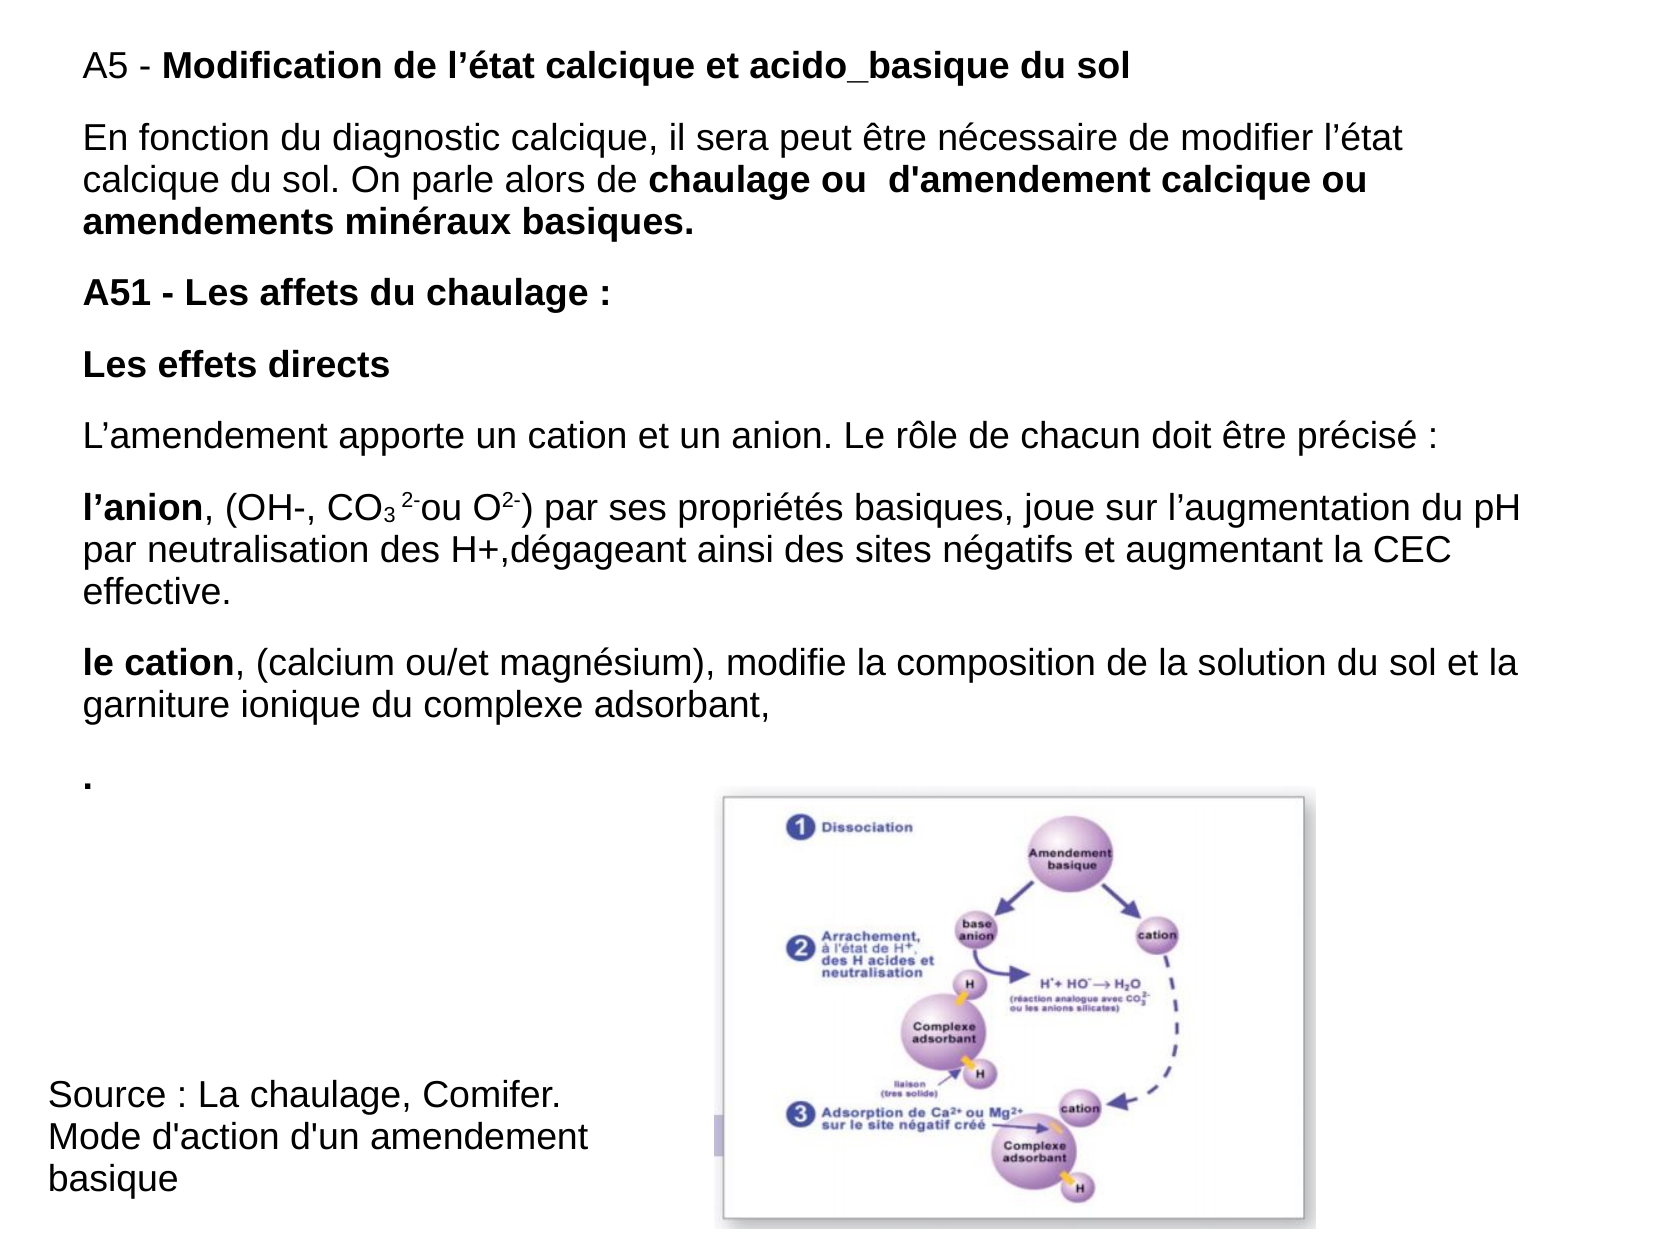

# A5 - Modification de l’état calcique et acido_basique du sol
En fonction du diagnostic calcique, il sera peut être nécessaire de modifier l’état calcique du sol. On parle alors de chaulage ou d'amendement calcique ou amendements minéraux basiques.
A51 - Les affets du chaulage :
Les effets directs
L’amendement apporte un cation et un anion. Le rôle de chacun doit être précisé :
l’anion, (OH-, CO3 2-ou O2-) par ses propriétés basiques, joue sur l’augmentation du pH par neutralisation des H+,dégageant ainsi des sites négatifs et augmentant la CEC effective.
le cation, (calcium ou/et magnésium), modifie la composition de la solution du sol et la garniture ionique du complexe adsorbant,
.
Source : La chaulage, Comifer.
Mode d'action d'un amendement basique